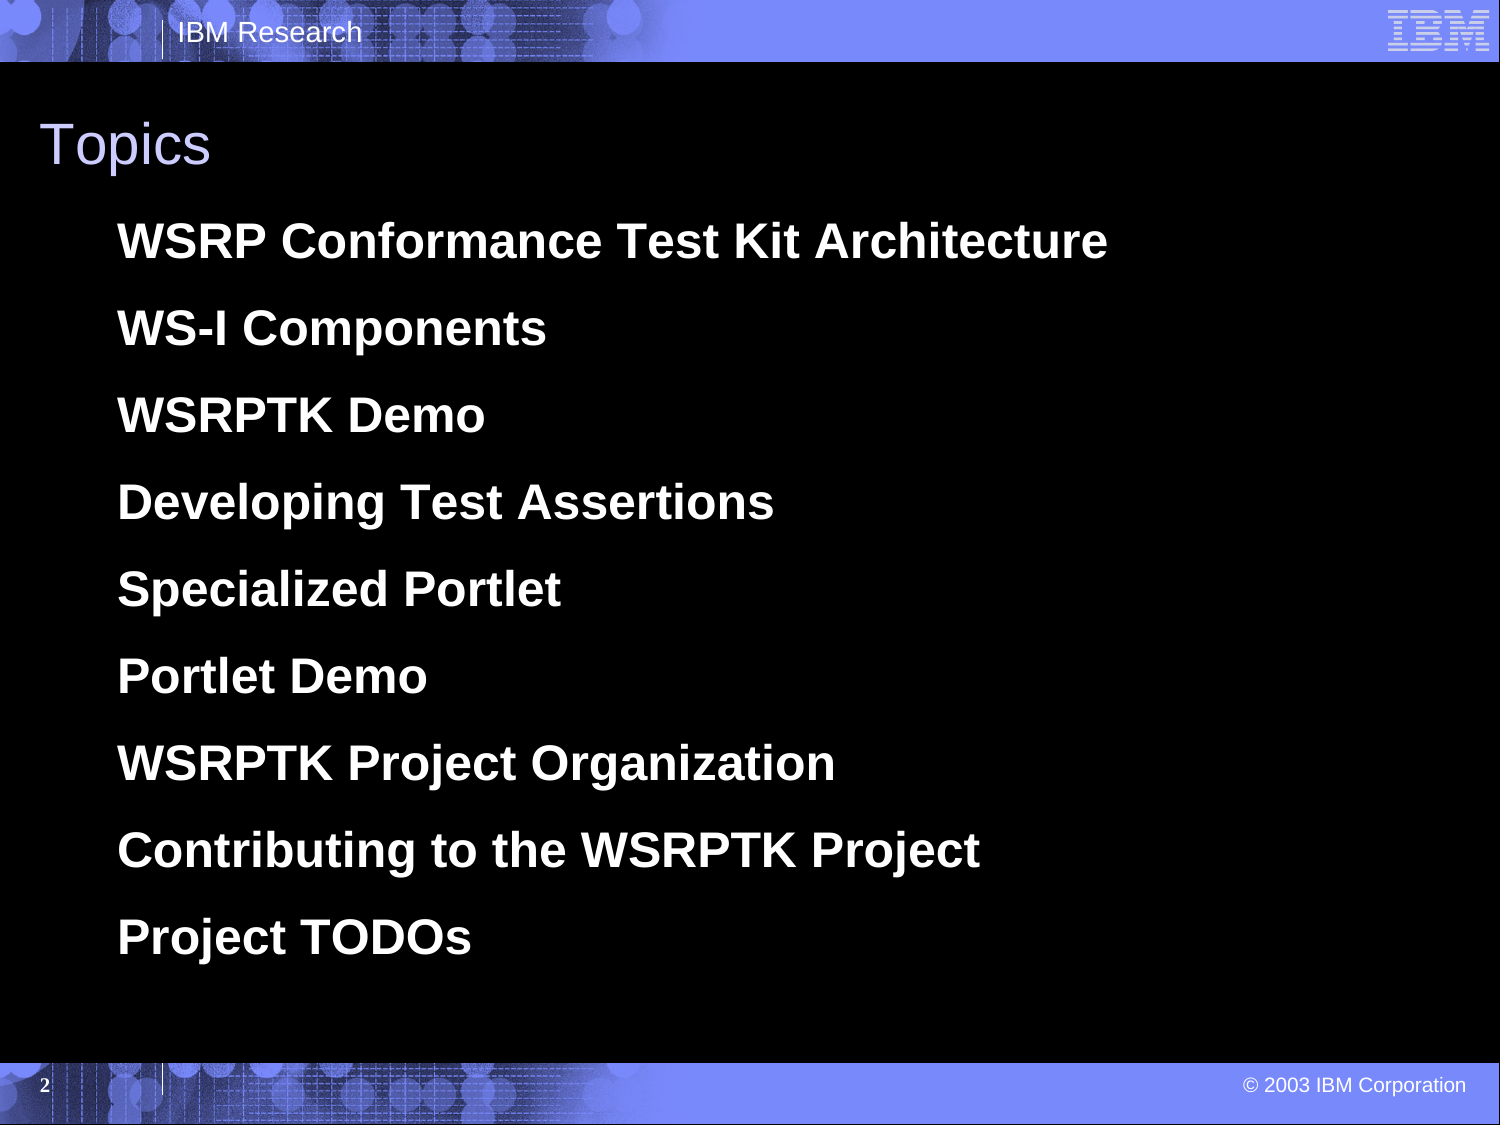

# Topics
WSRP Conformance Test Kit Architecture
WS-I Components
WSRPTK Demo
Developing Test Assertions
Specialized Portlet
Portlet Demo
WSRPTK Project Organization
Contributing to the WSRPTK Project
Project TODOs
2